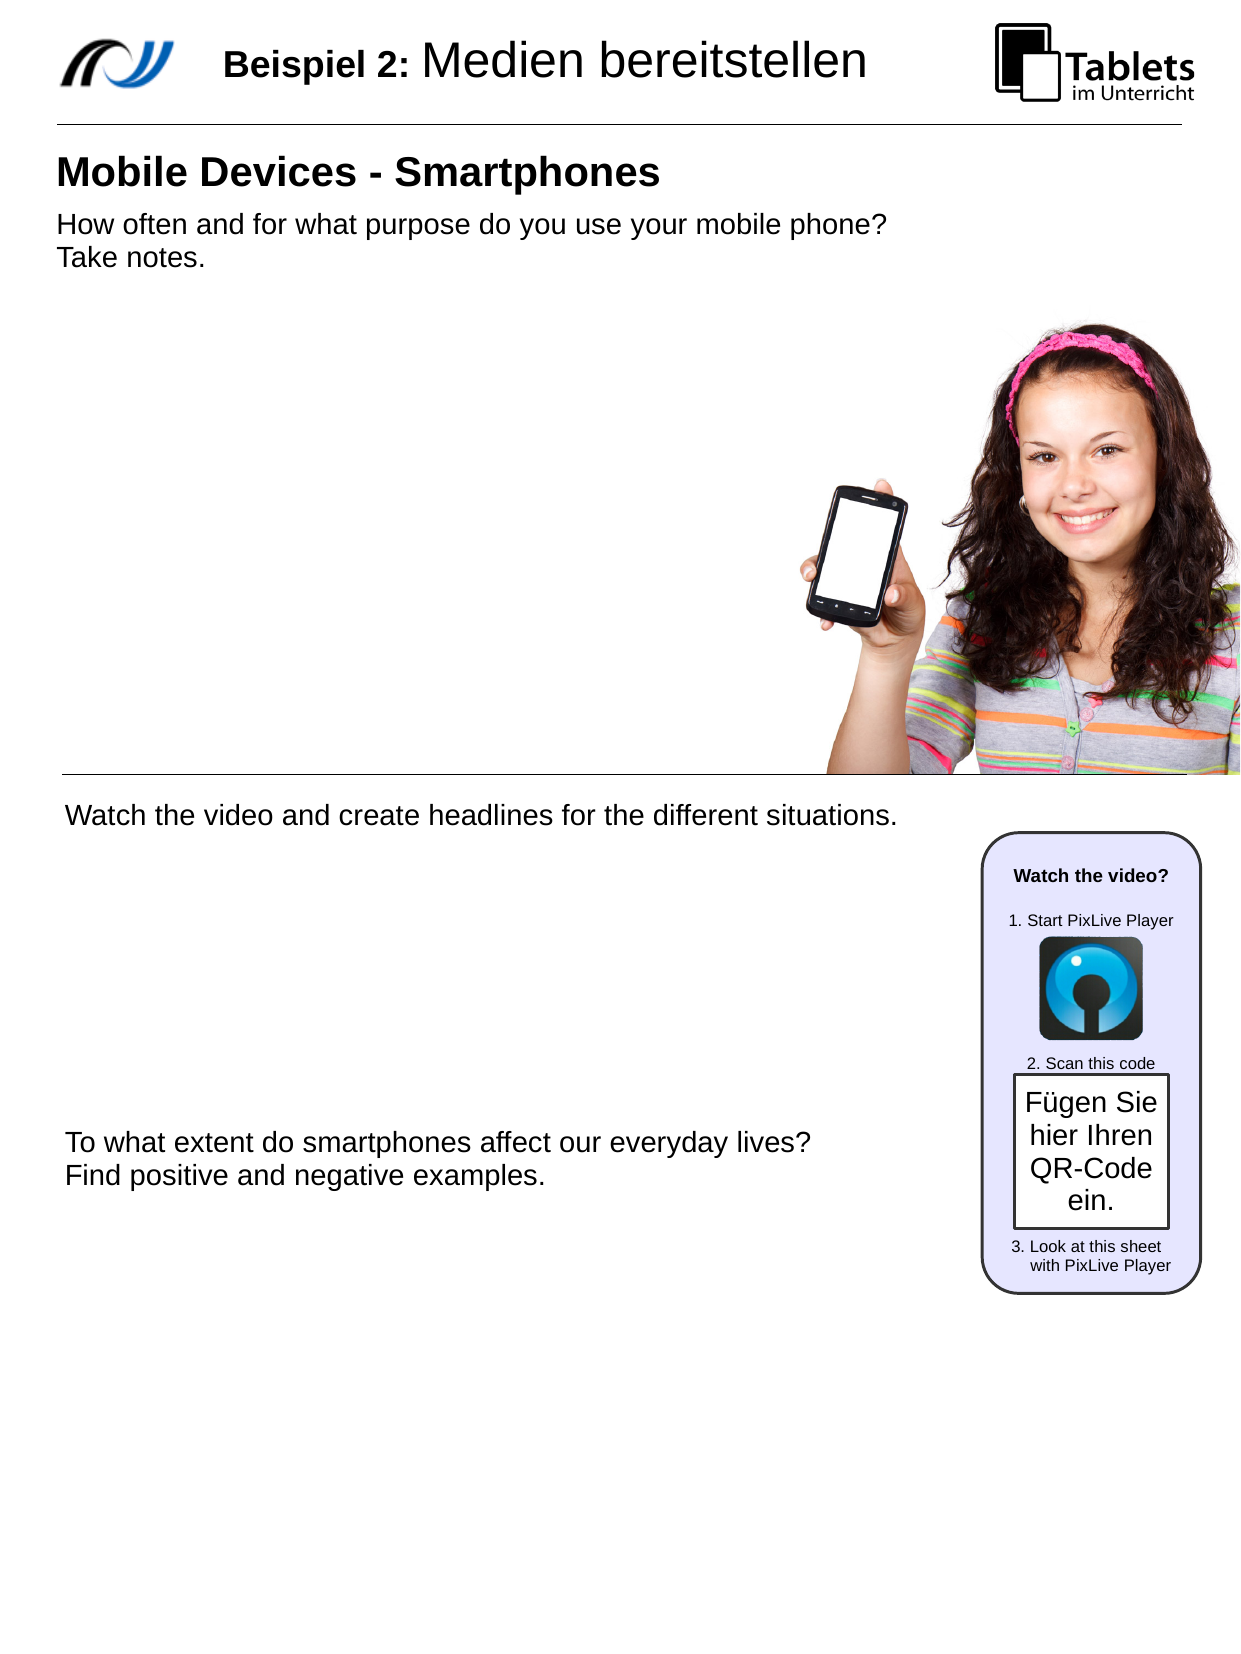

Beispiel 2: Medien bereitstellen
Mobile Devices - Smartphones
How often and for what purpose do you use your mobile phone?
Take notes.
Watch the video and create headlines for the different situations.
To what extent do smartphones affect our everyday lives?
Find positive and negative examples.
Watch the video?
1. Start PixLive Player
2. Scan this code
Fügen Sie
hier Ihren
QR-Code
ein.
3. Look at this sheet
 with PixLive Player